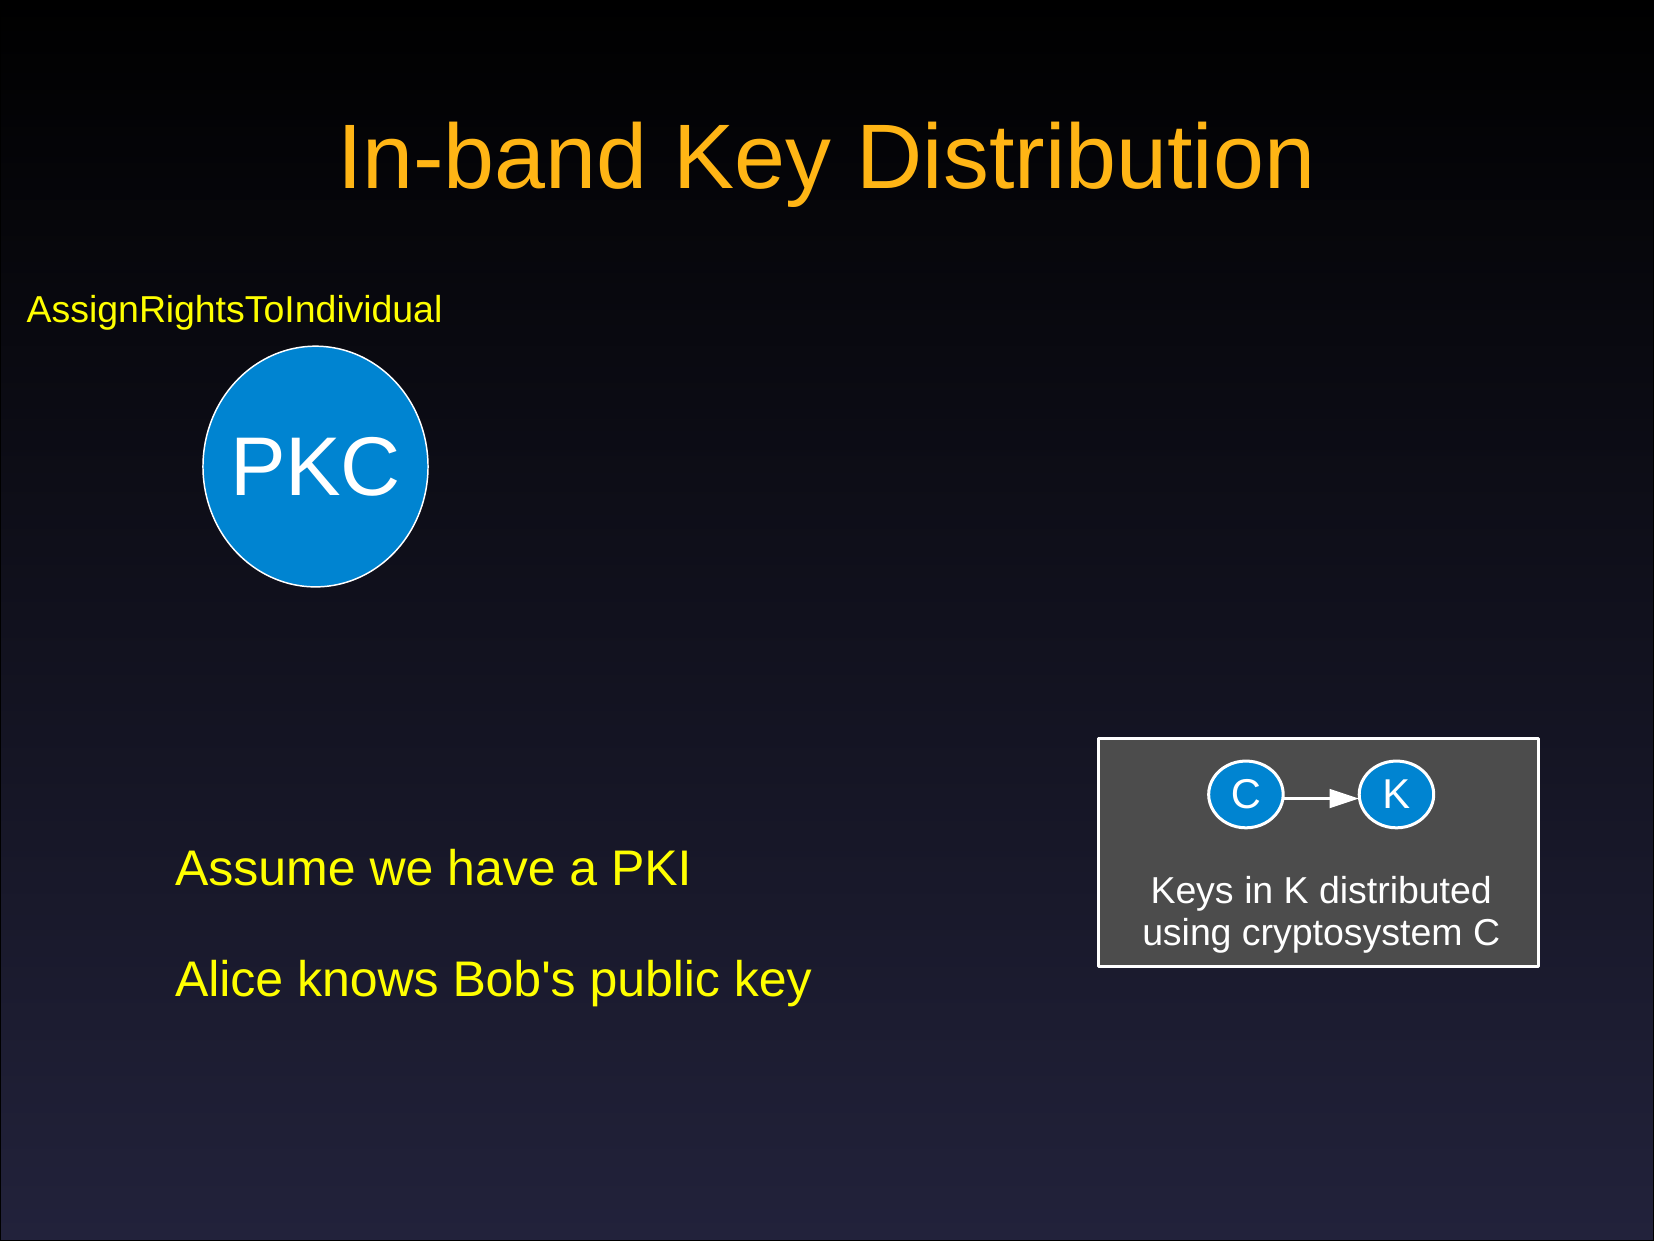

# In-band Key Distribution
AssignRightsToIndividual
PKC
C
K
Keys in K distributed
using cryptosystem C
Assume we have a PKI
Alice knows Bob's public key